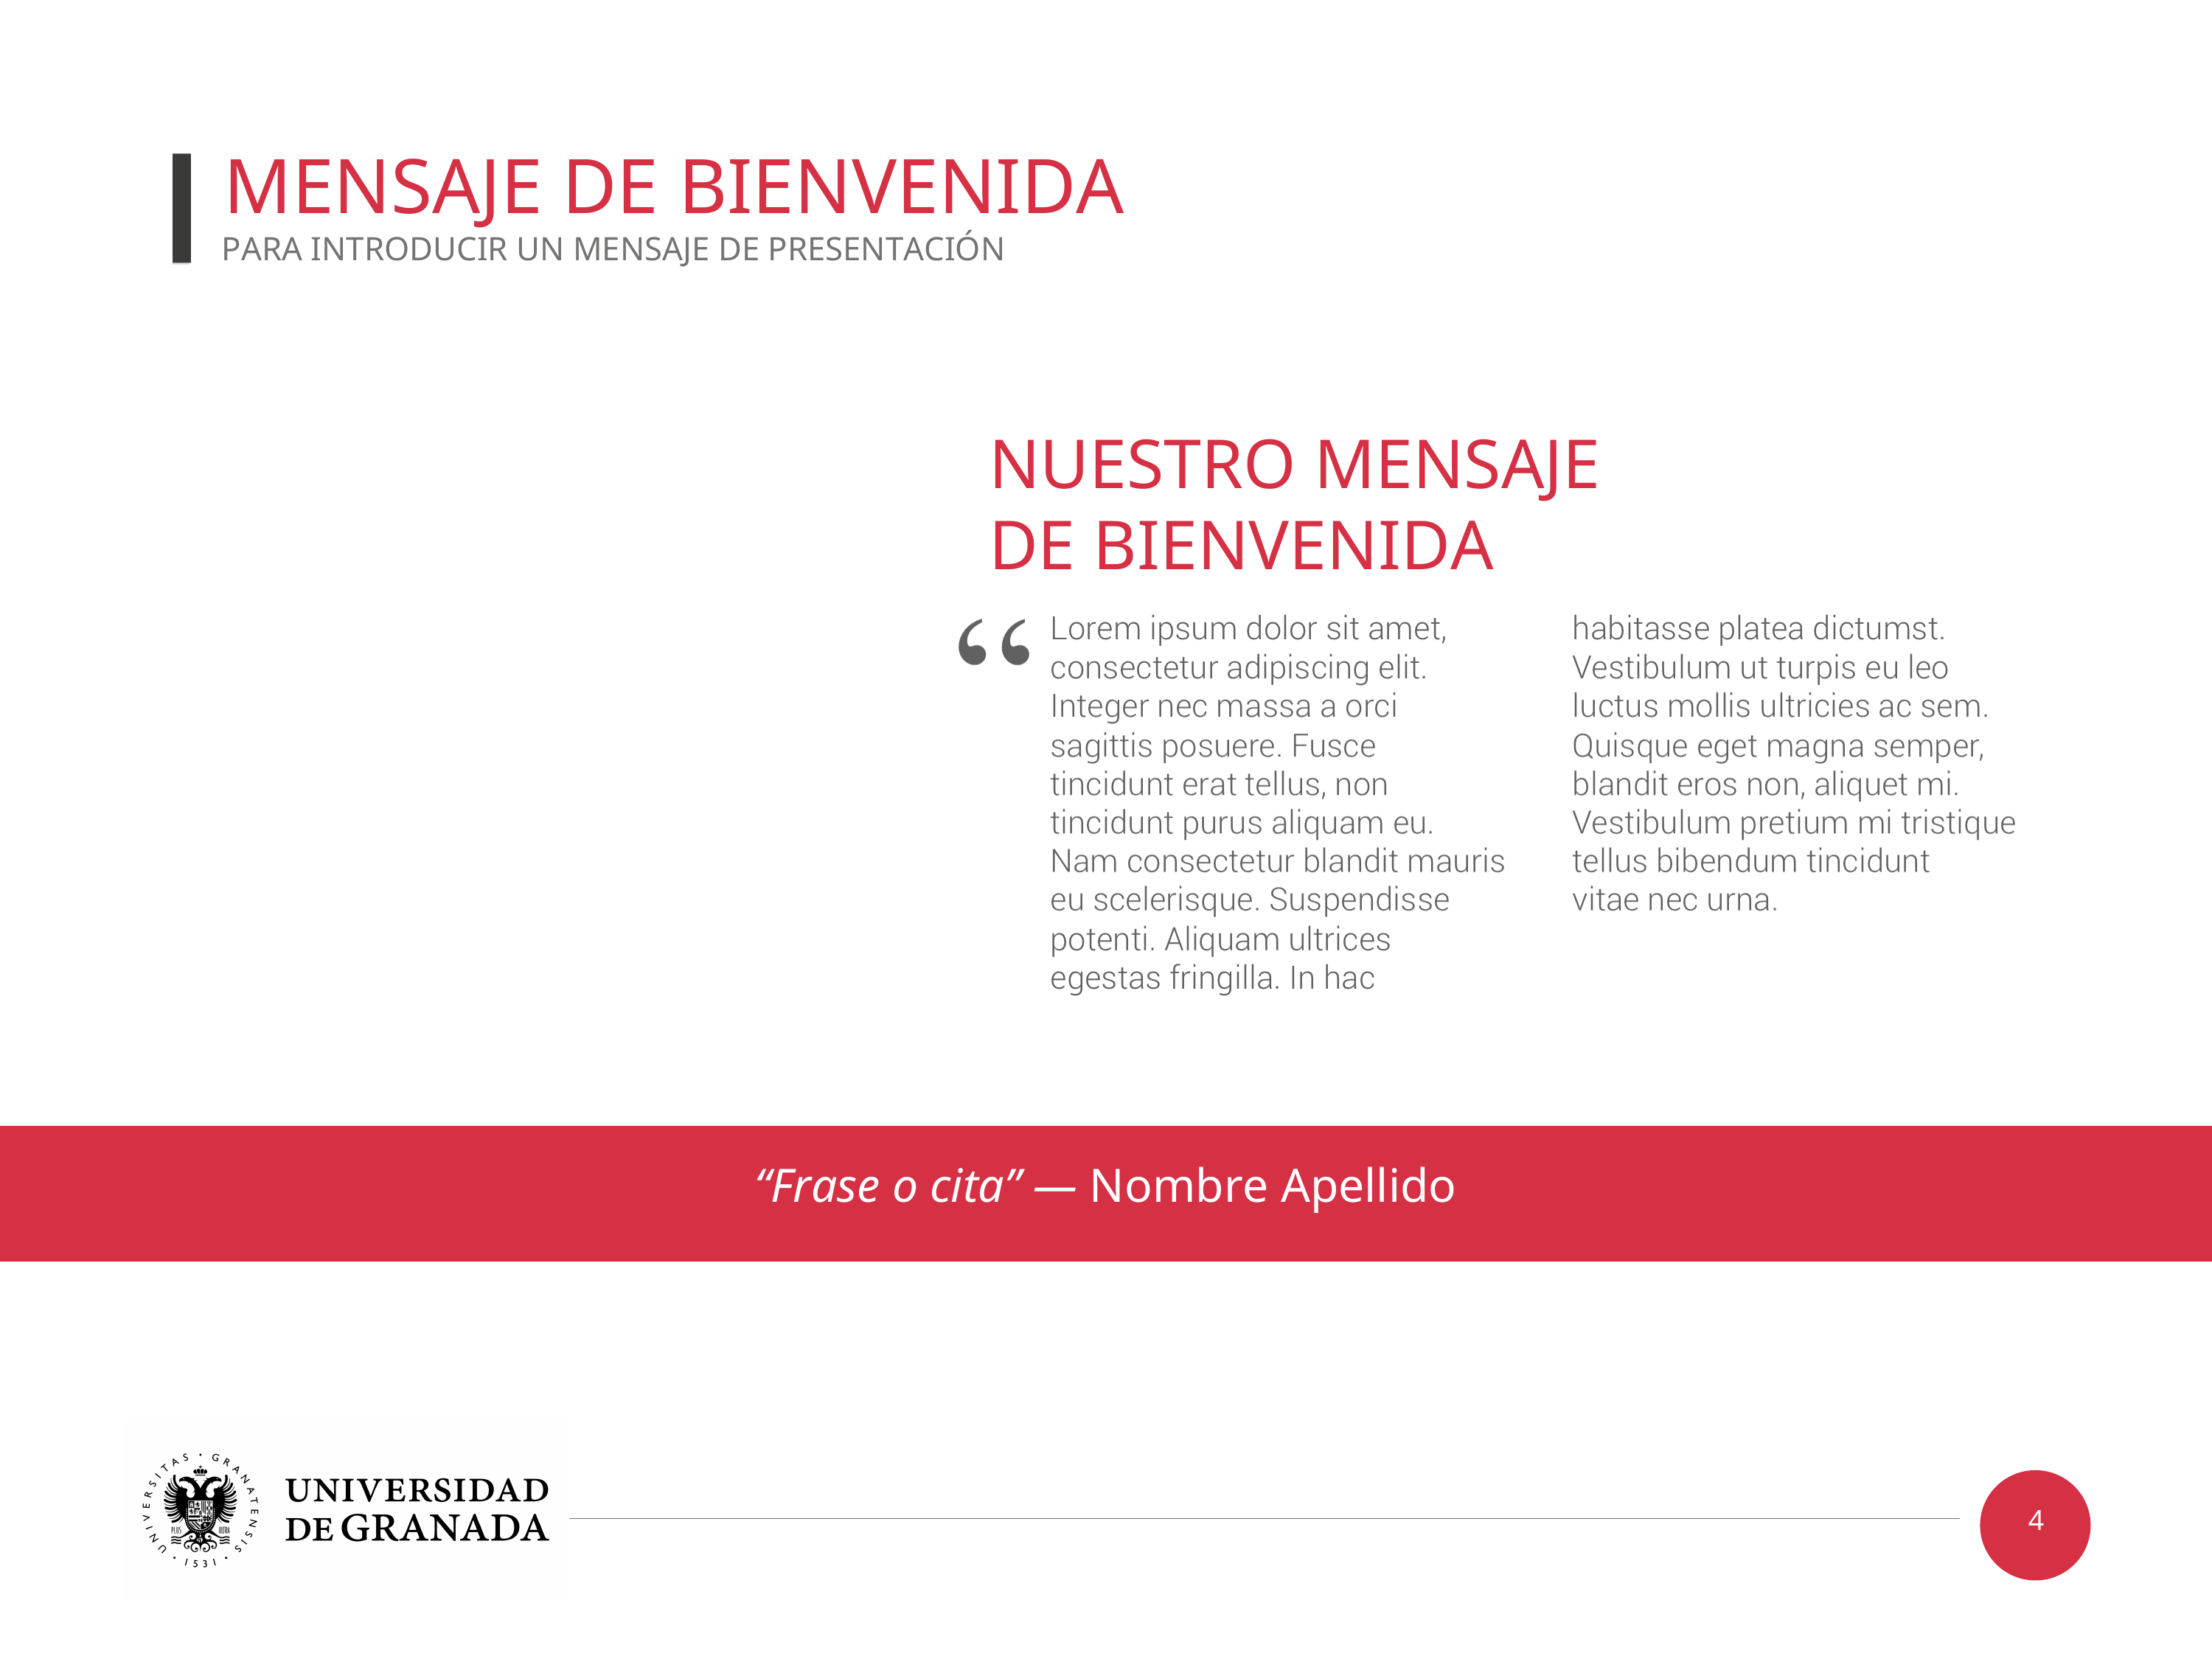

MENSAJE DE BIENVENIDA
PARA INTRODUCIR UN MENSAJE DE PRESENTACIÓN
NUESTRO MENSAJE
DE BIENVENIDA
#
“Frase o cita” — Nombre Apellido